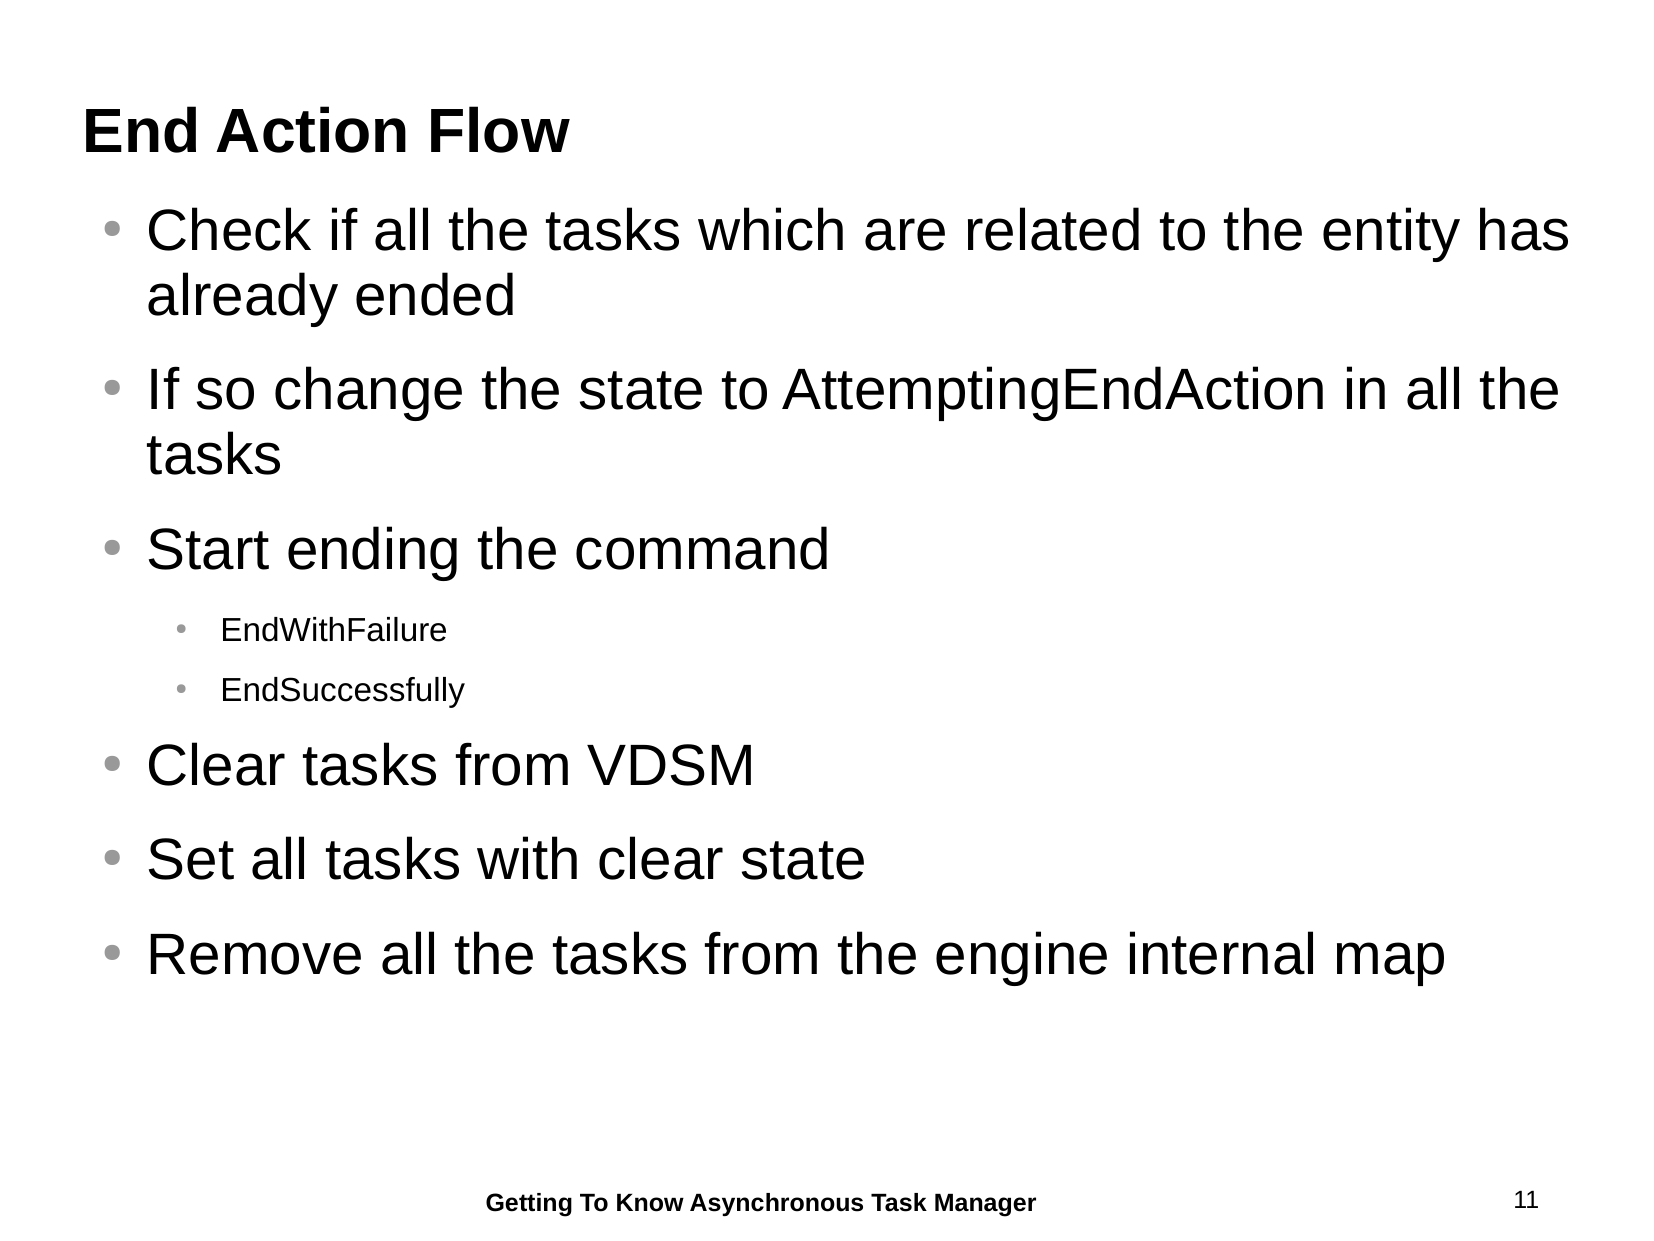

# End Action Flow
Check if all the tasks which are related to the entity has already ended
If so change the state to AttemptingEndAction in all the tasks
Start ending the command
EndWithFailure
EndSuccessfully
Clear tasks from VDSM
Set all tasks with clear state
Remove all the tasks from the engine internal map